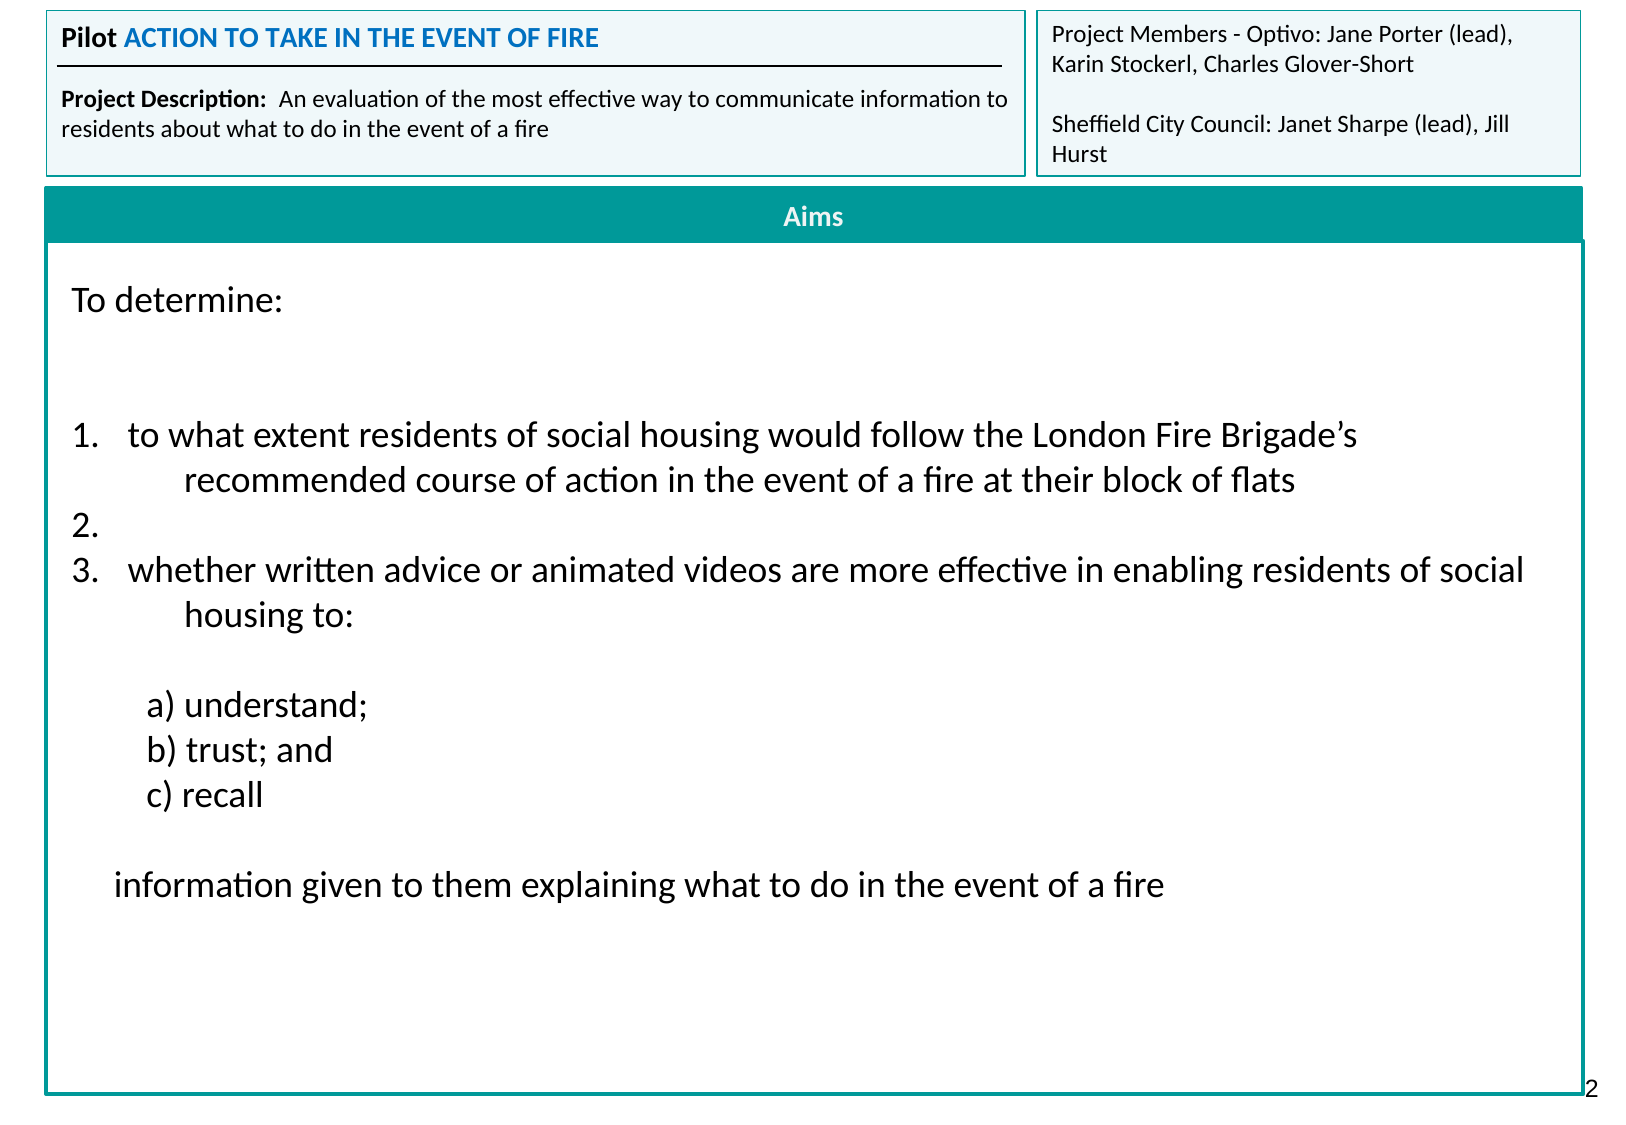

Pilot Action to take in the event of fire
Project Description: An evaluation of the most effective way to communicate information to residents about what to do in the event of a fire
Project Members - Optivo: Jane Porter (lead), Karin Stockerl, Charles Glover-Short
Sheffield City Council: Janet Sharpe (lead), Jill Hurst
Aims
To determine:
to what extent residents of social housing would follow the London Fire Brigade’s recommended course of action in the event of a fire at their block of flats
whether written advice or animated videos are more effective in enabling residents of social housing to:
	a) understand;
	b) trust; and
	c) recall
 information given to them explaining what to do in the event of a fire